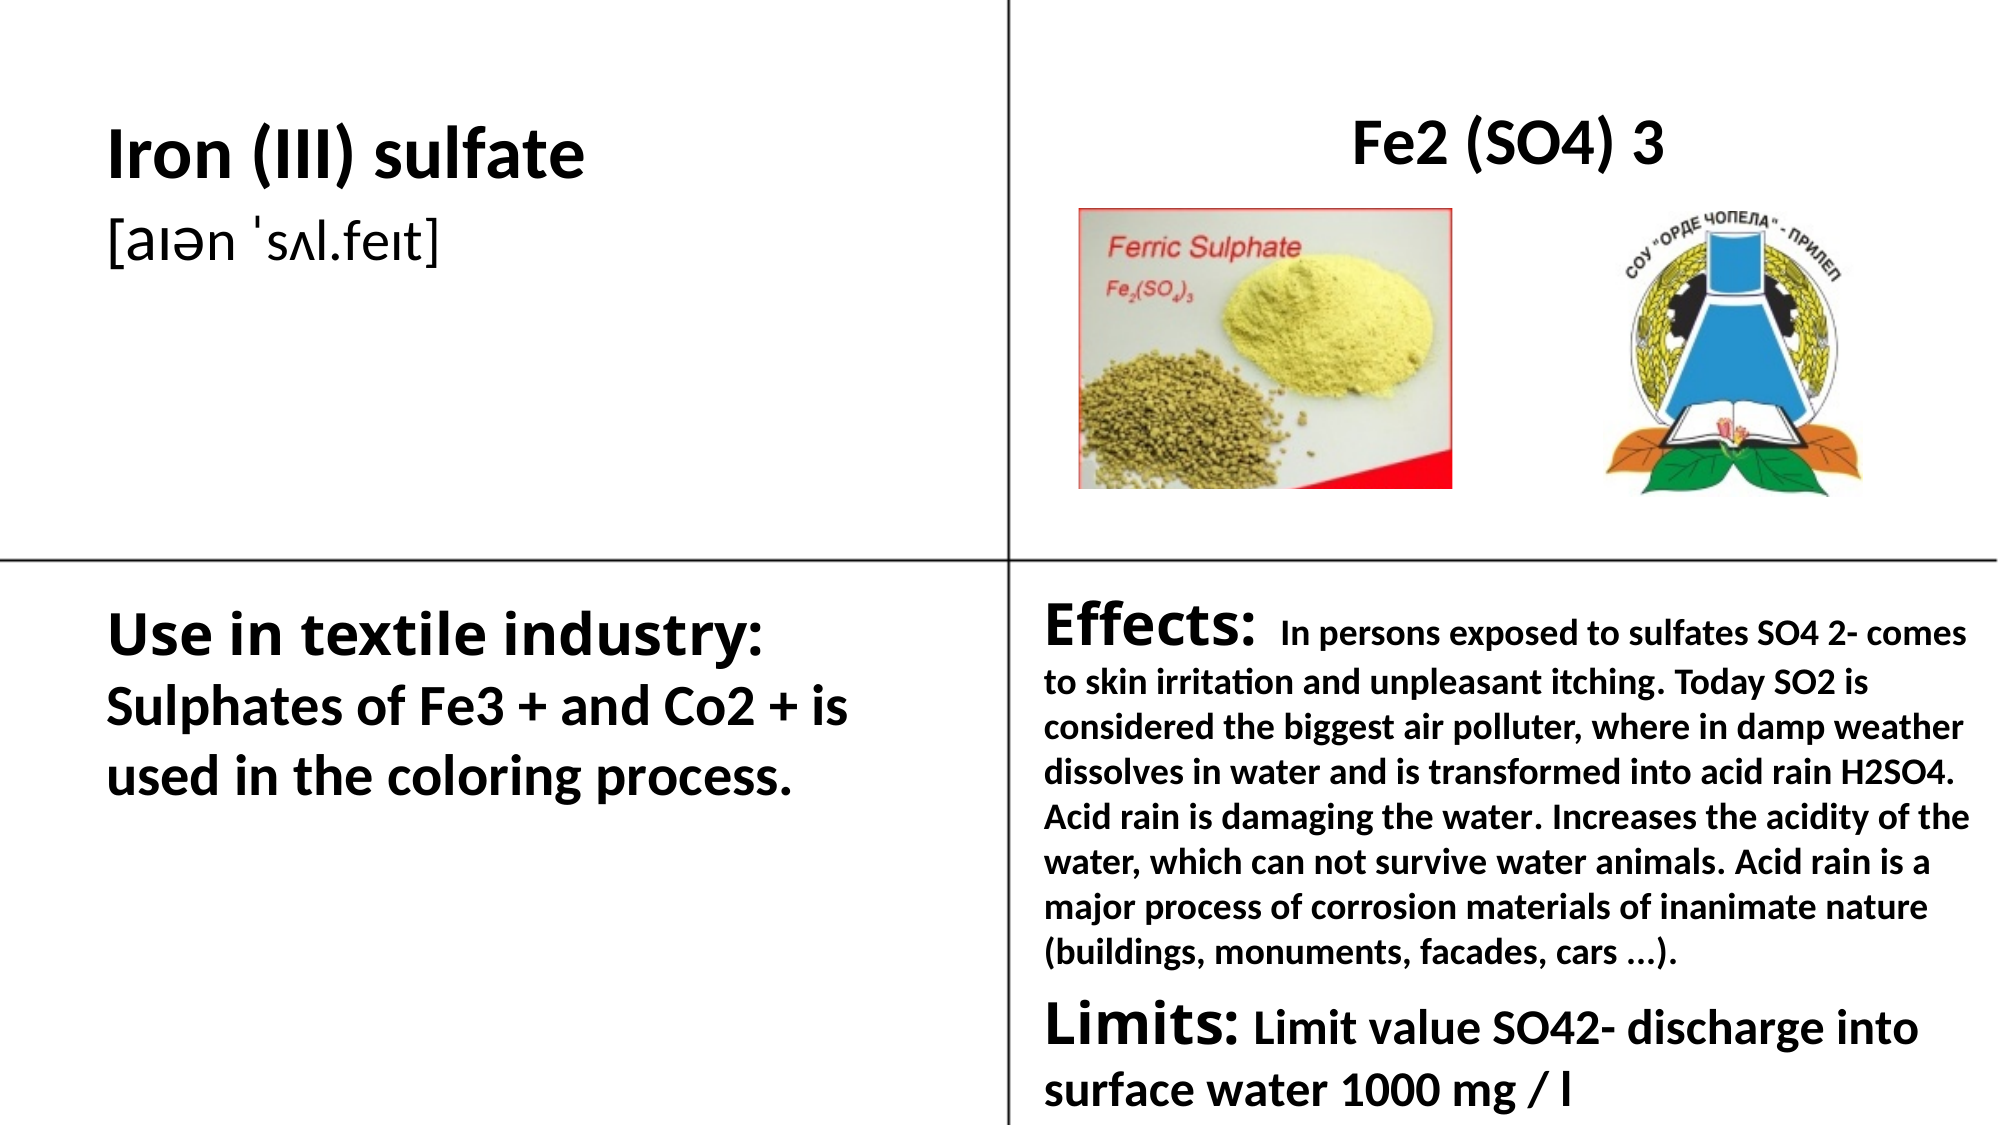

#
Fe2 (SO4) 3
Iron (III) sulfate
[aɪən ˈsʌl.feɪt]
Effects:  In persons exposed to sulfates SO4 2- comes to skin irritation and unpleasant itching. Today SO2 is considered the biggest air polluter, where in damp weather dissolves in water and is transformed into acid rain H2SO4. Acid rain is damaging the water. Increases the acidity of the water, which can not survive water animals. Acid rain is a major process of corrosion materials of inanimate nature (buildings, monuments, facades, cars ...).
Use in textile industry:
Sulphates of Fe3 + and Co2 + is used in the coloring process.
Limits: Limit value SO42- discharge into surface water 1000 mg / l